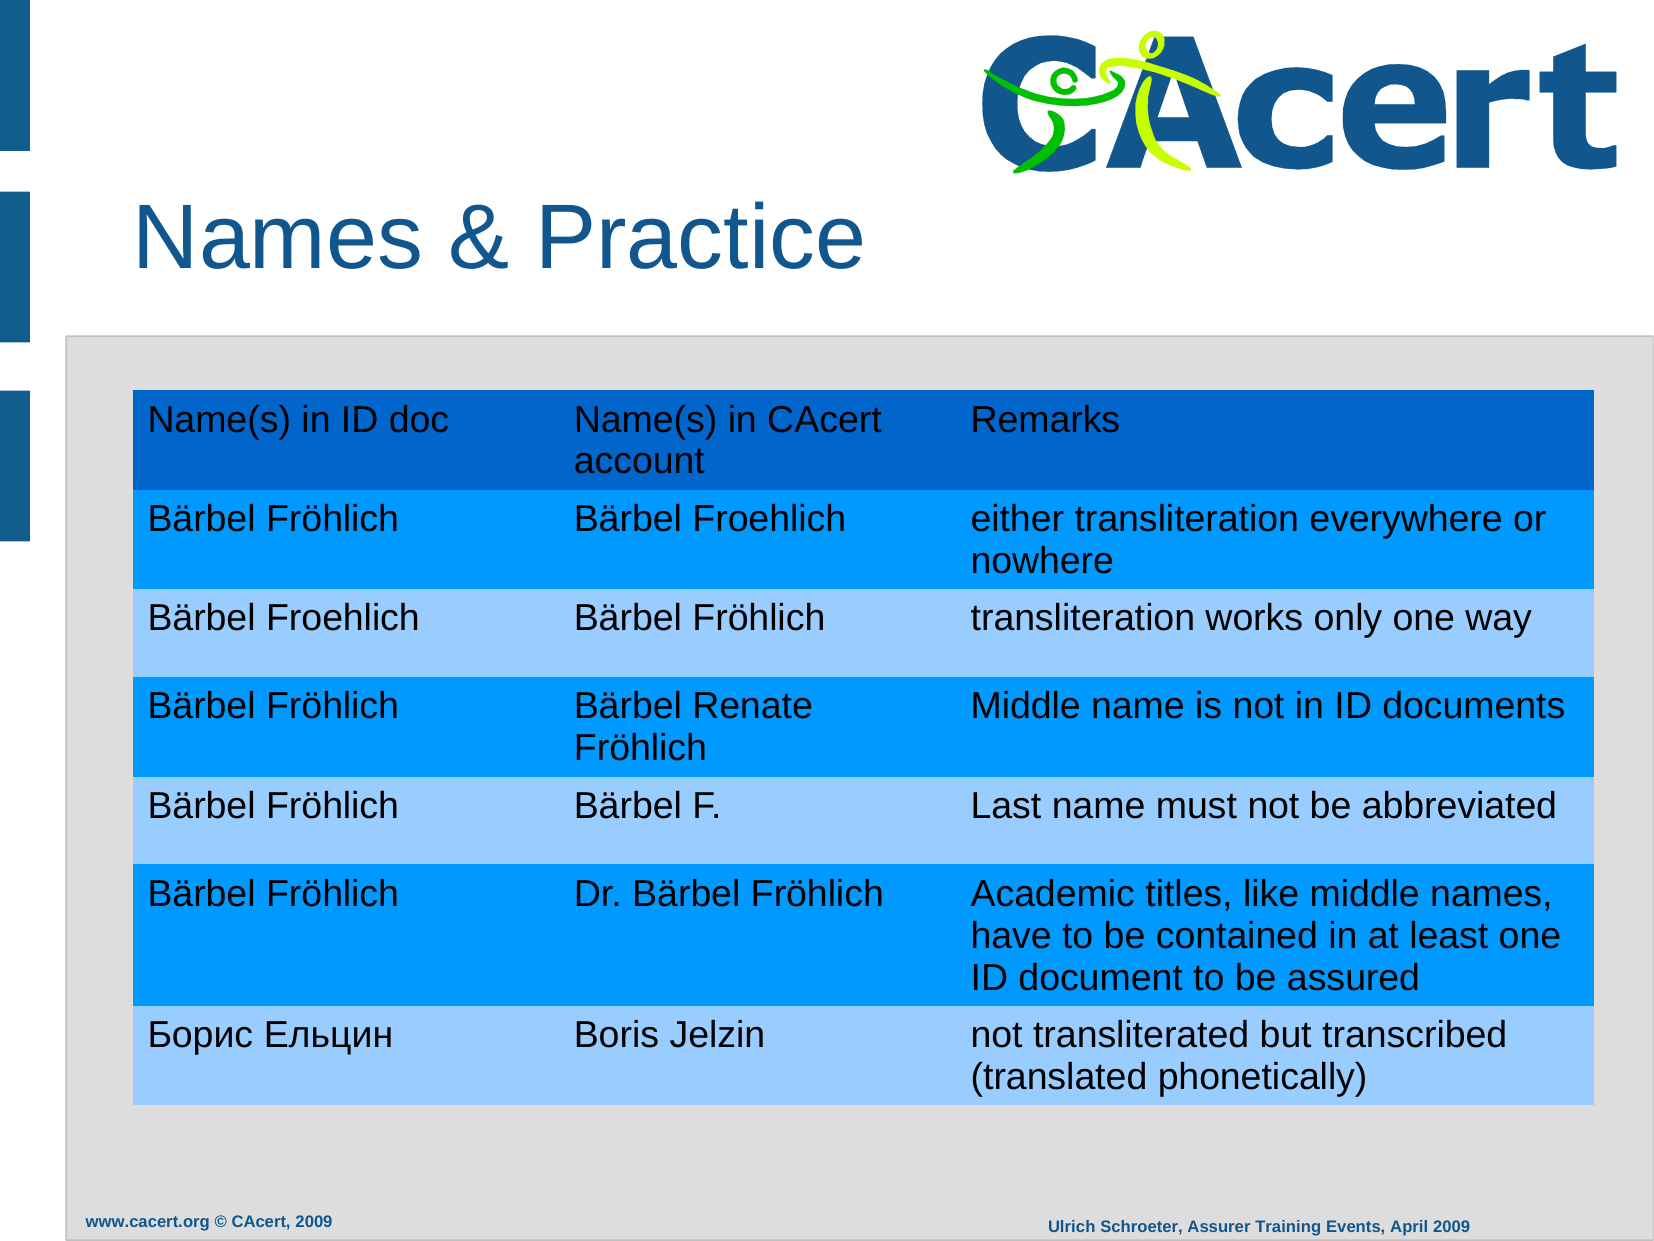

Names & Practice
| Name(s) in ID doc | Name(s) in CAcert account | Remarks |
| --- | --- | --- |
| Bärbel Fröhlich | Bärbel Froehlich | either transliteration everywhere or nowhere |
| Bärbel Froehlich | Bärbel Fröhlich | transliteration works only one way |
| Bärbel Fröhlich | Bärbel Renate Fröhlich | Middle name is not in ID documents |
| Bärbel Fröhlich | Bärbel F. | Last name must not be abbreviated |
| Bärbel Fröhlich | Dr. Bärbel Fröhlich | Academic titles, like middle names, have to be contained in at least one ID document to be assured |
| Борис Ельцин | Boris Jelzin | not transliterated but transcribed (translated phonetically) |